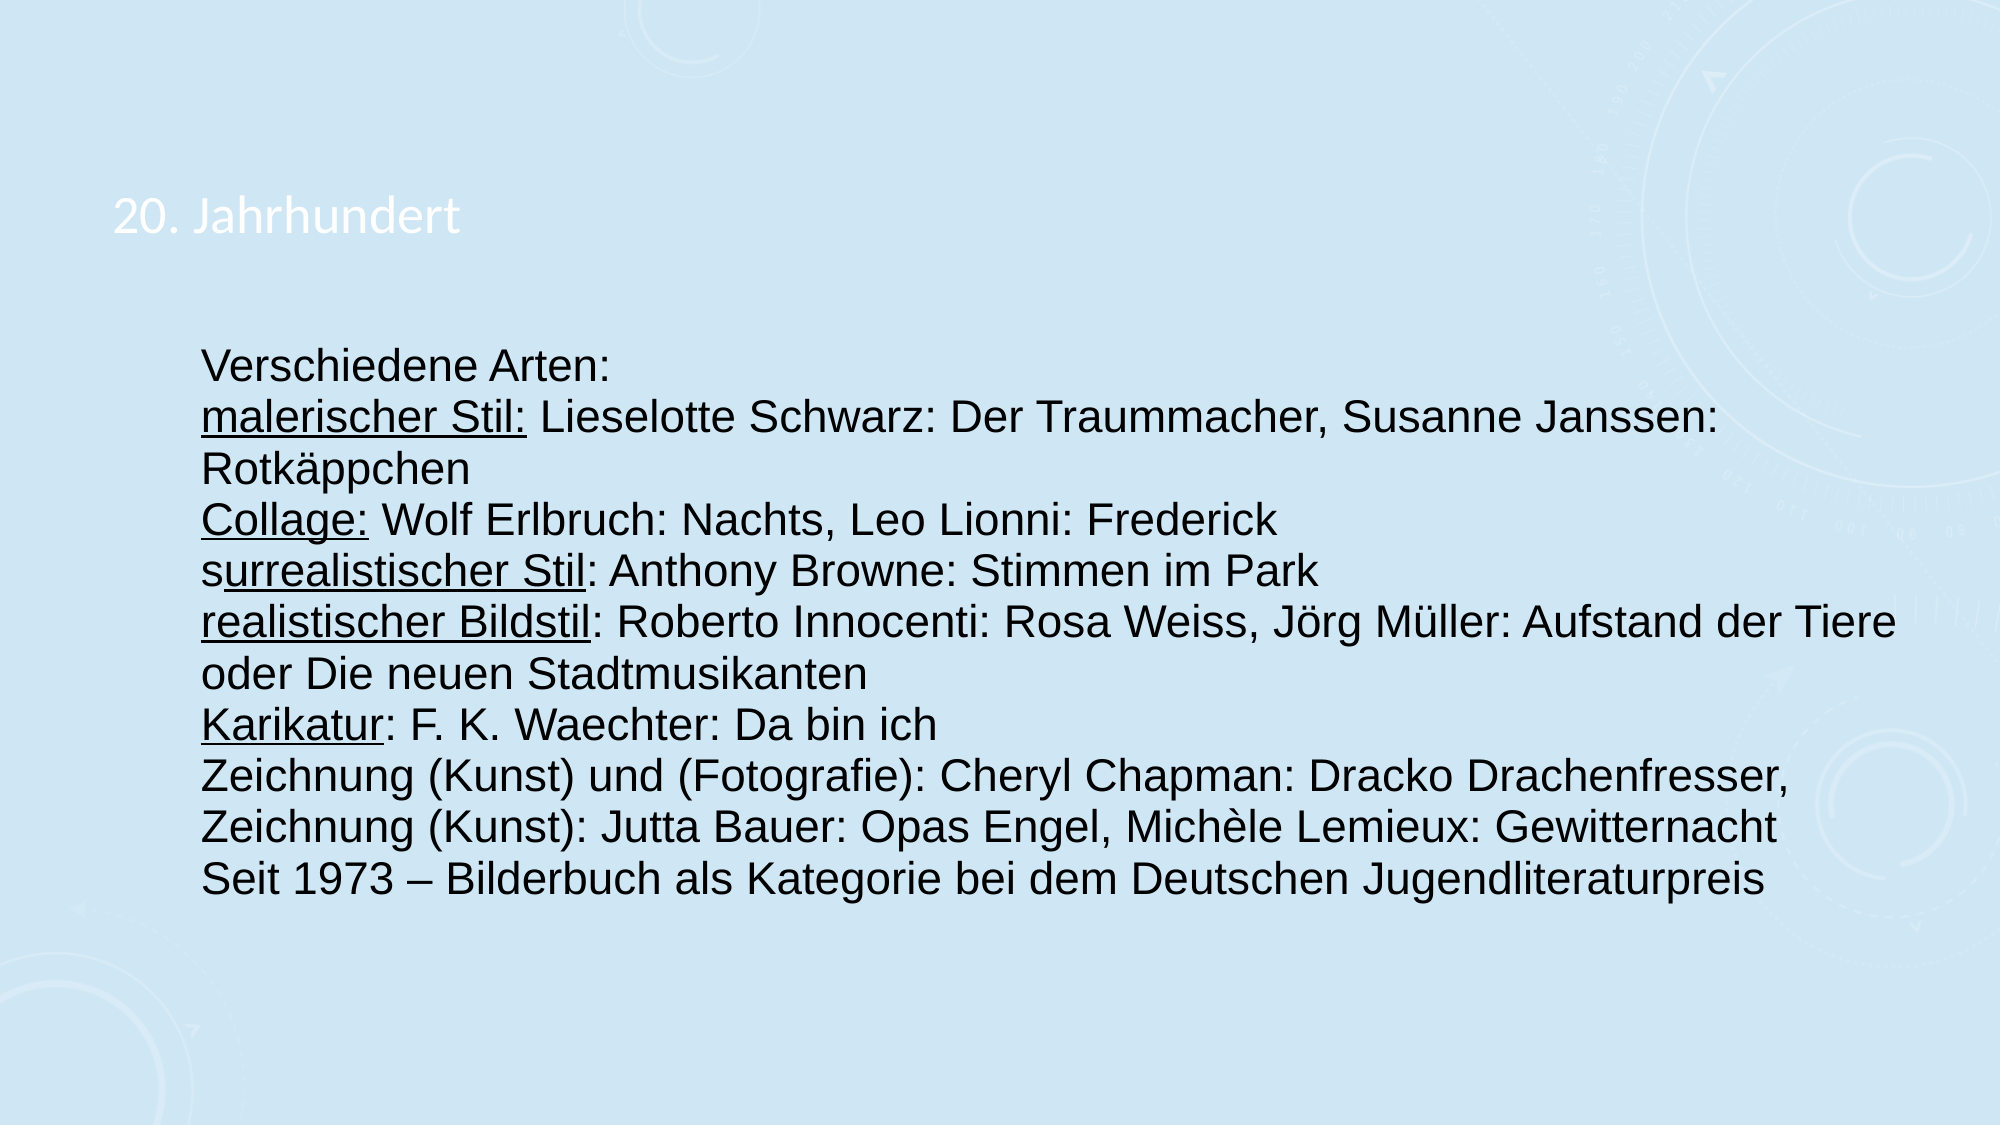

# 20. Jahrhundert
Verschiedene Arten:
malerischer Stil: Lieselotte Schwarz: Der Traummacher, Susanne Janssen: Rotkäppchen
Collage: Wolf Erlbruch: Nachts, Leo Lionni: Frederick
surrealistischer Stil: Anthony Browne: Stimmen im Park
realistischer Bildstil: Roberto Innocenti: Rosa Weiss, Jörg Müller: Aufstand der Tiere oder Die neuen Stadtmusikanten
Karikatur: F. K. Waechter: Da bin ich
Zeichnung (Kunst) und (Fotografie): Cheryl Chapman: Dracko Drachenfresser,
Zeichnung (Kunst): Jutta Bauer: Opas Engel, Michèle Lemieux: Gewitternacht
Seit 1973 – Bilderbuch als Kategorie bei dem Deutschen Jugendliteraturpreis